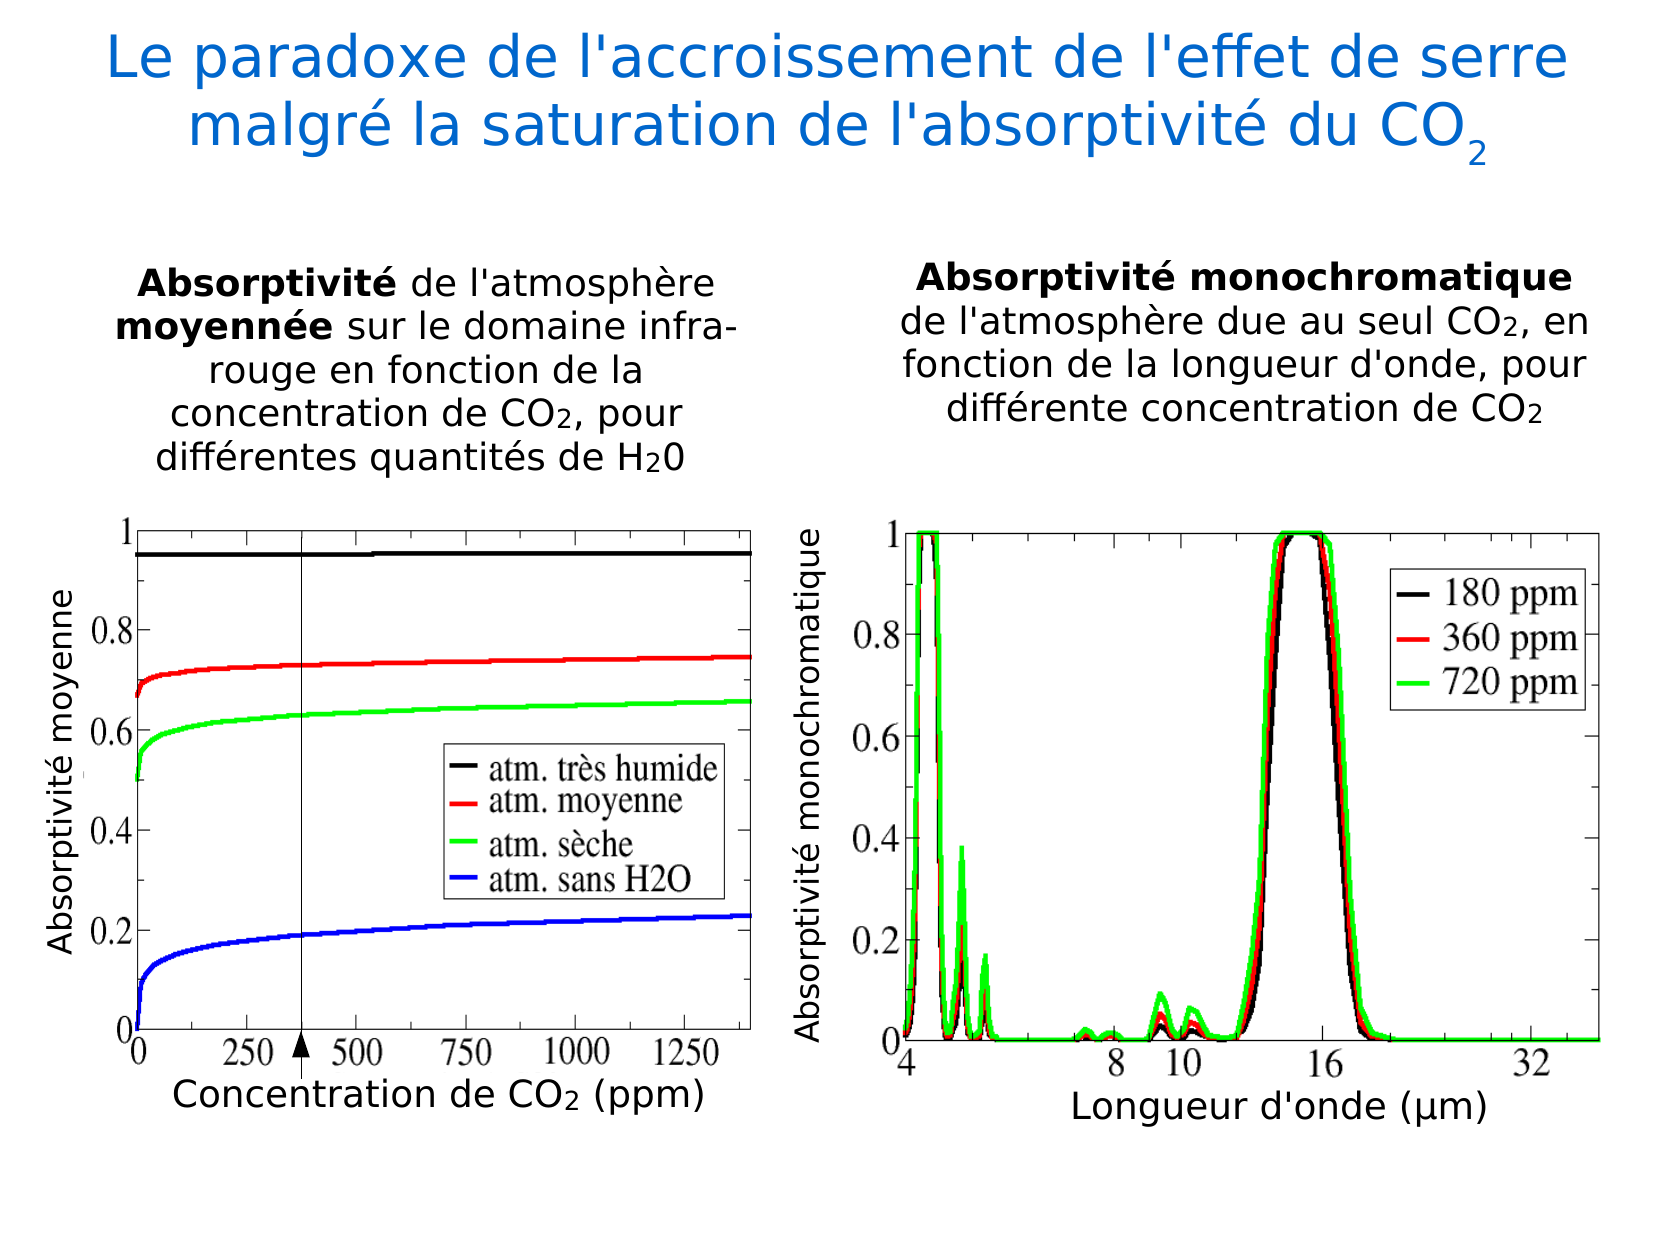

Le paradoxe de l'accroissement de l'effet de serre malgré la saturation de l'absorptivité du CO2
Absorptivité monochromatique de l'atmosphère due au seul CO2, en fonction de la longueur d'onde, pour différente concentration de CO2
Absorptivité monochromatique
Longueur d'onde (μm)
Absorptivité de l'atmosphère moyennée sur le domaine infra-rouge en fonction de la concentration de CO2, pour différentes quantités de H20
Absorptivité moyenne
Concentration de CO2 (ppm)